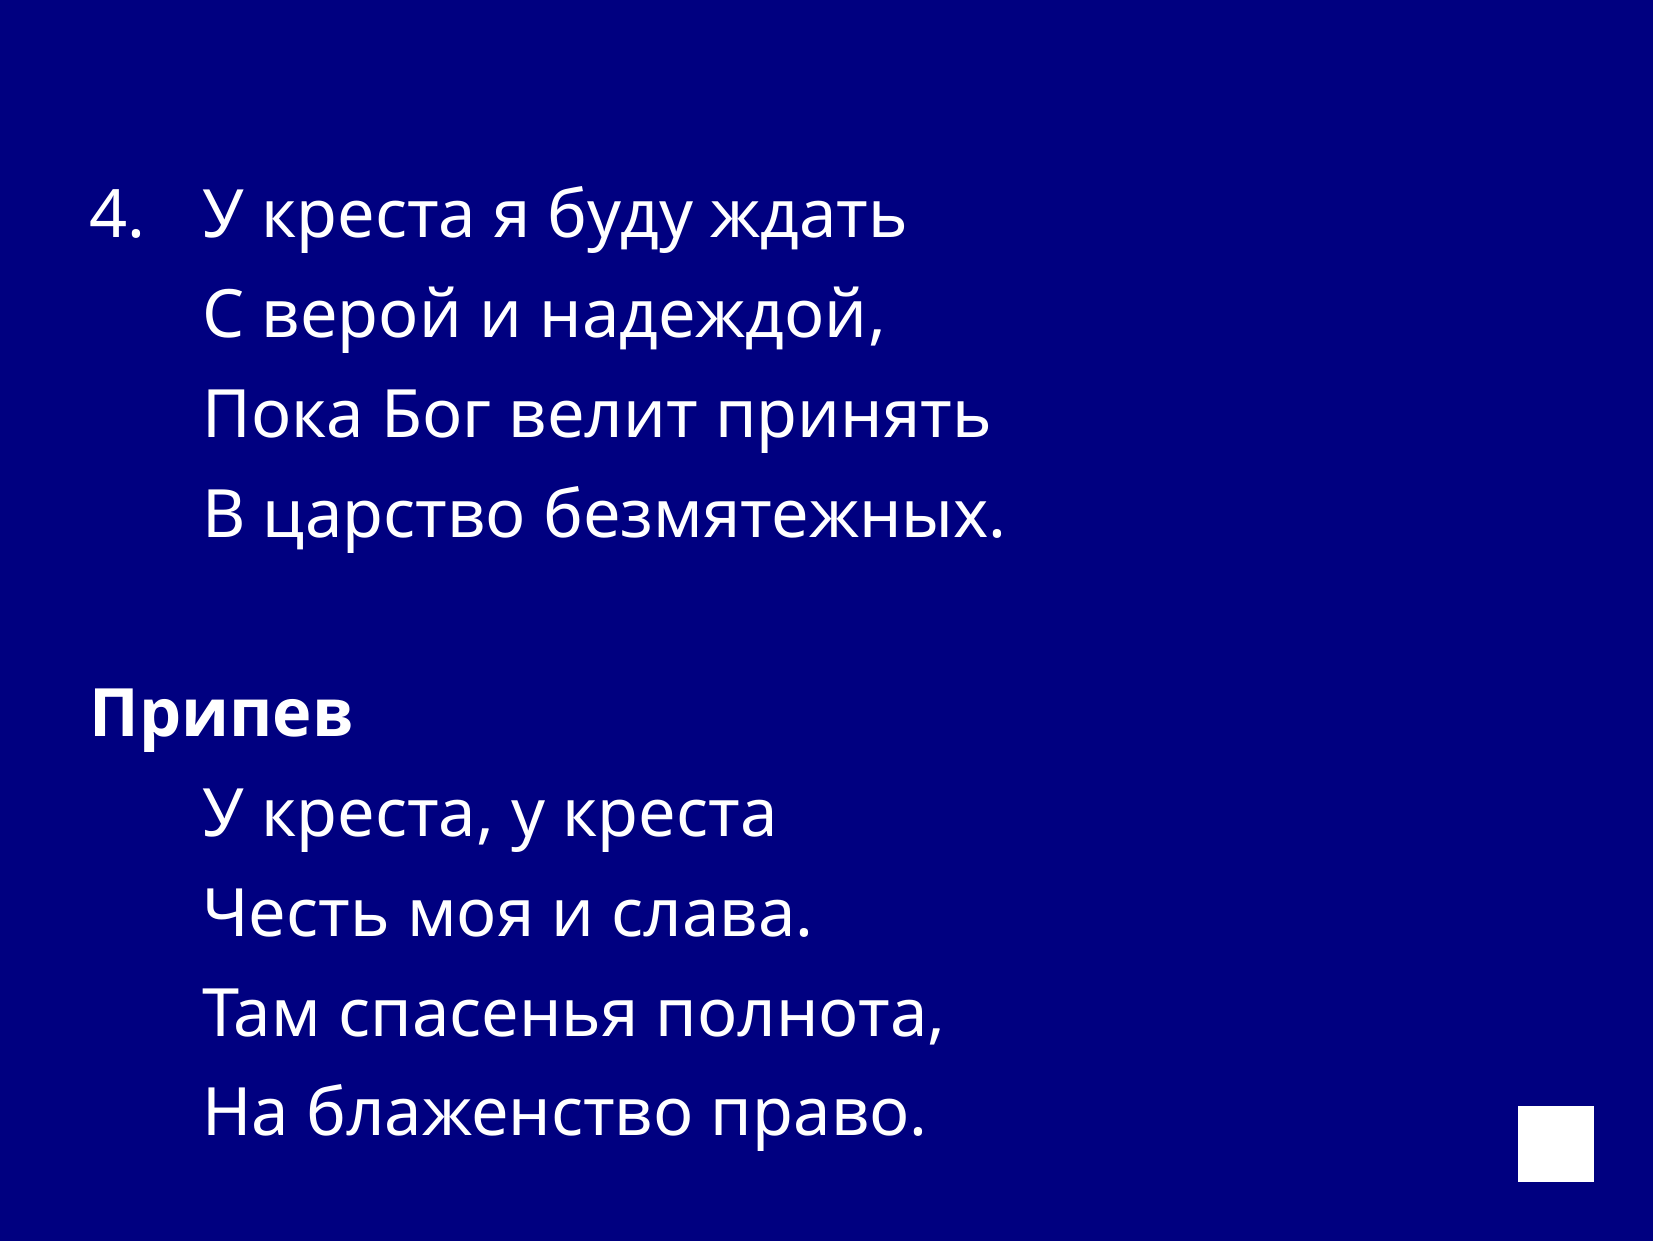

4.	У креста я буду ждать
	С верой и надеждой,
	Пока Бог велит принять
	В царство безмятежных.
Припев
	У креста, у креста
	Честь моя и слава.
	Там спасенья полнота,
	На блаженство право.